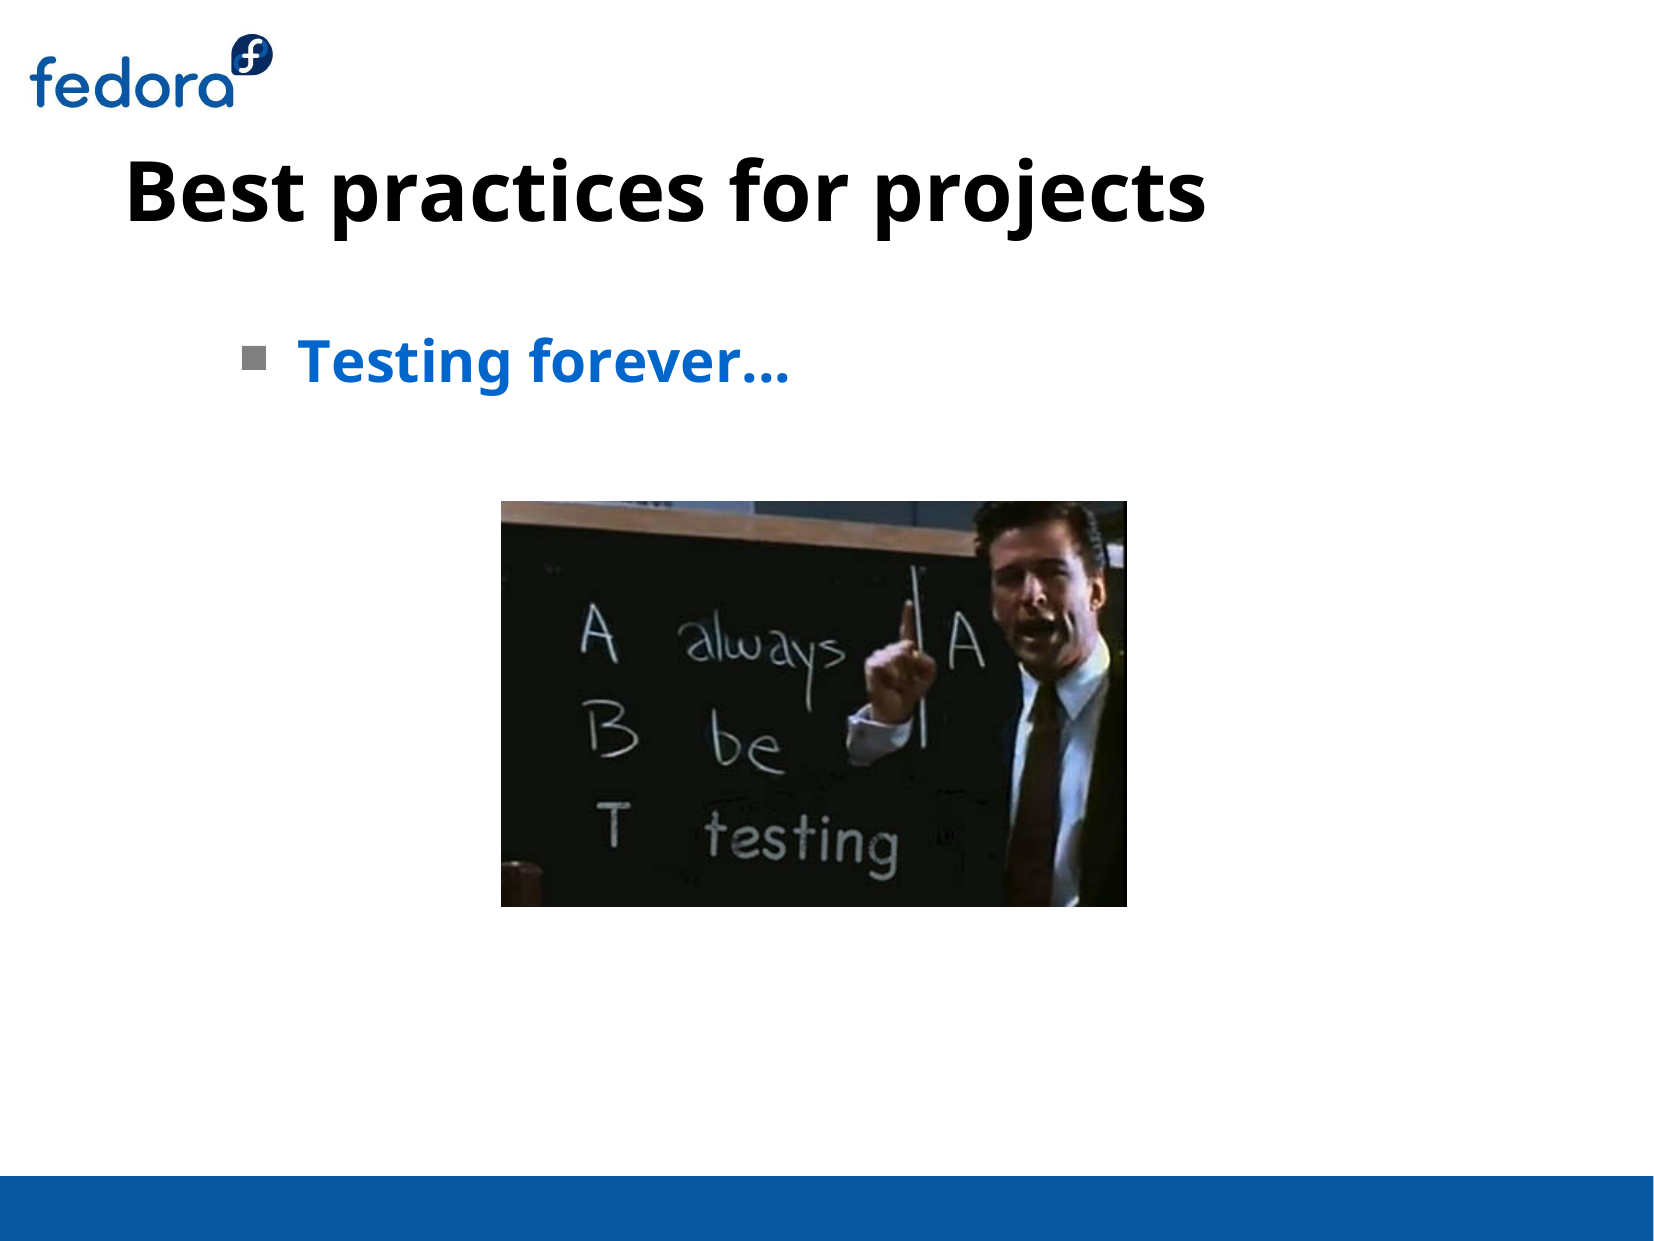

# Best practices for projects
Testing forever...